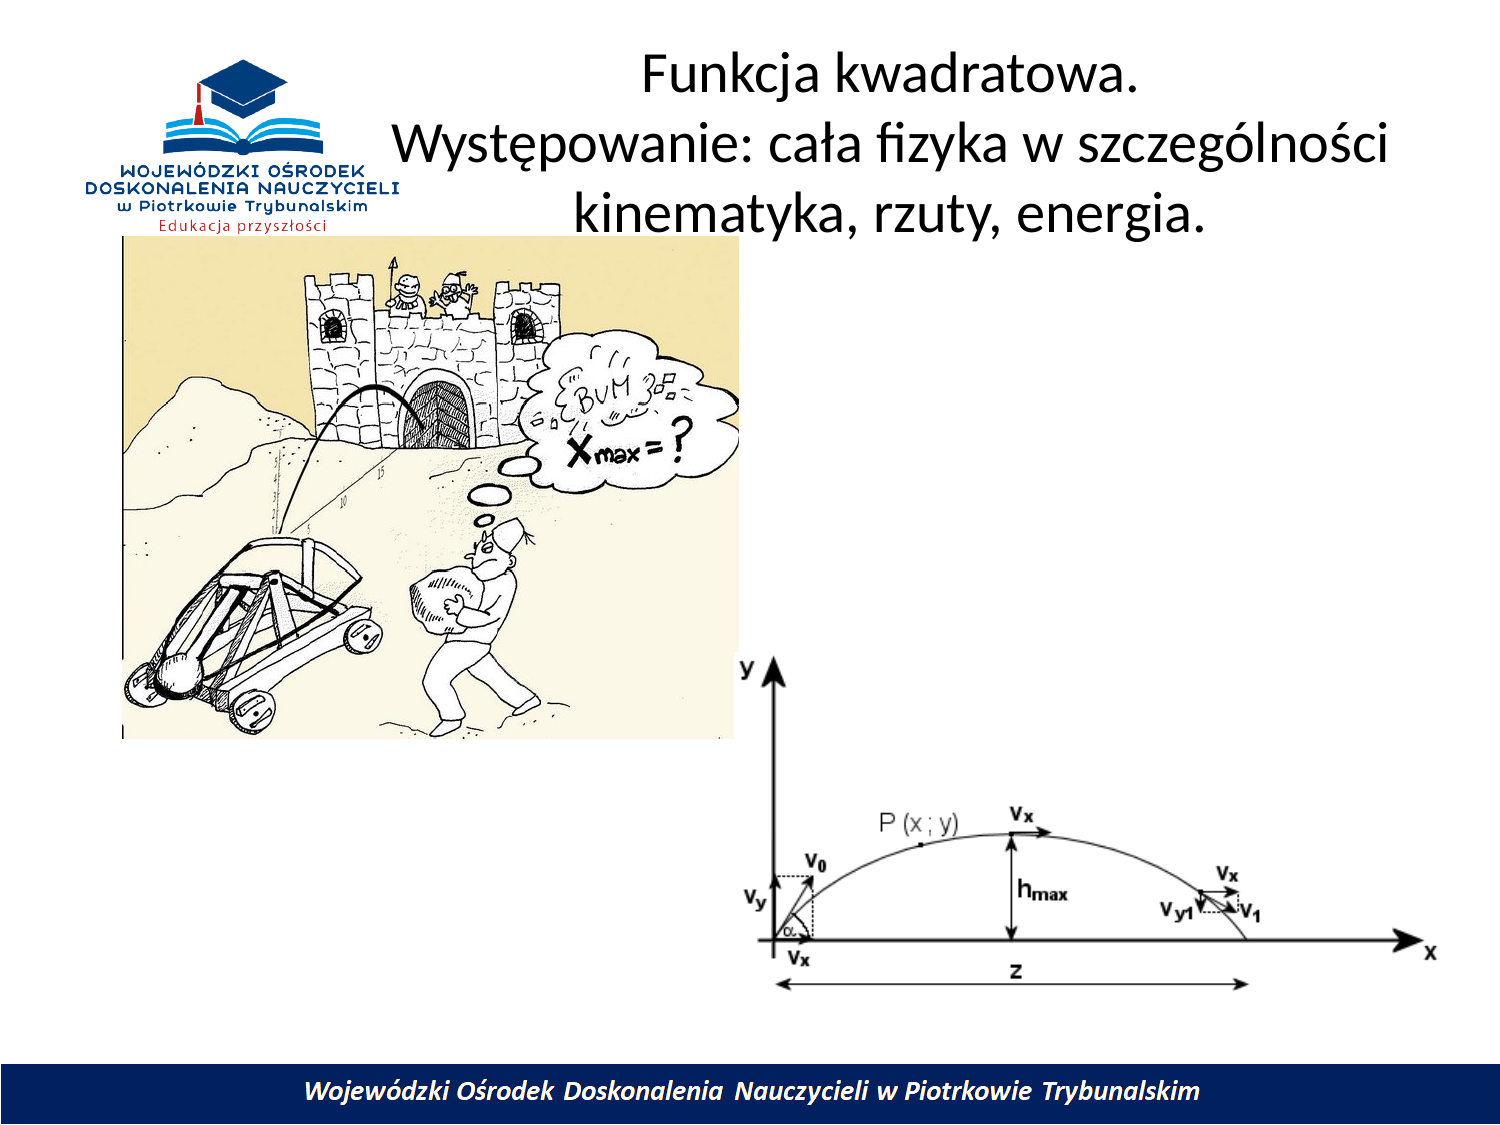

# Funkcja kwadratowa. Występowanie: cała fizyka w szczególności kinematyka, rzuty, energia.